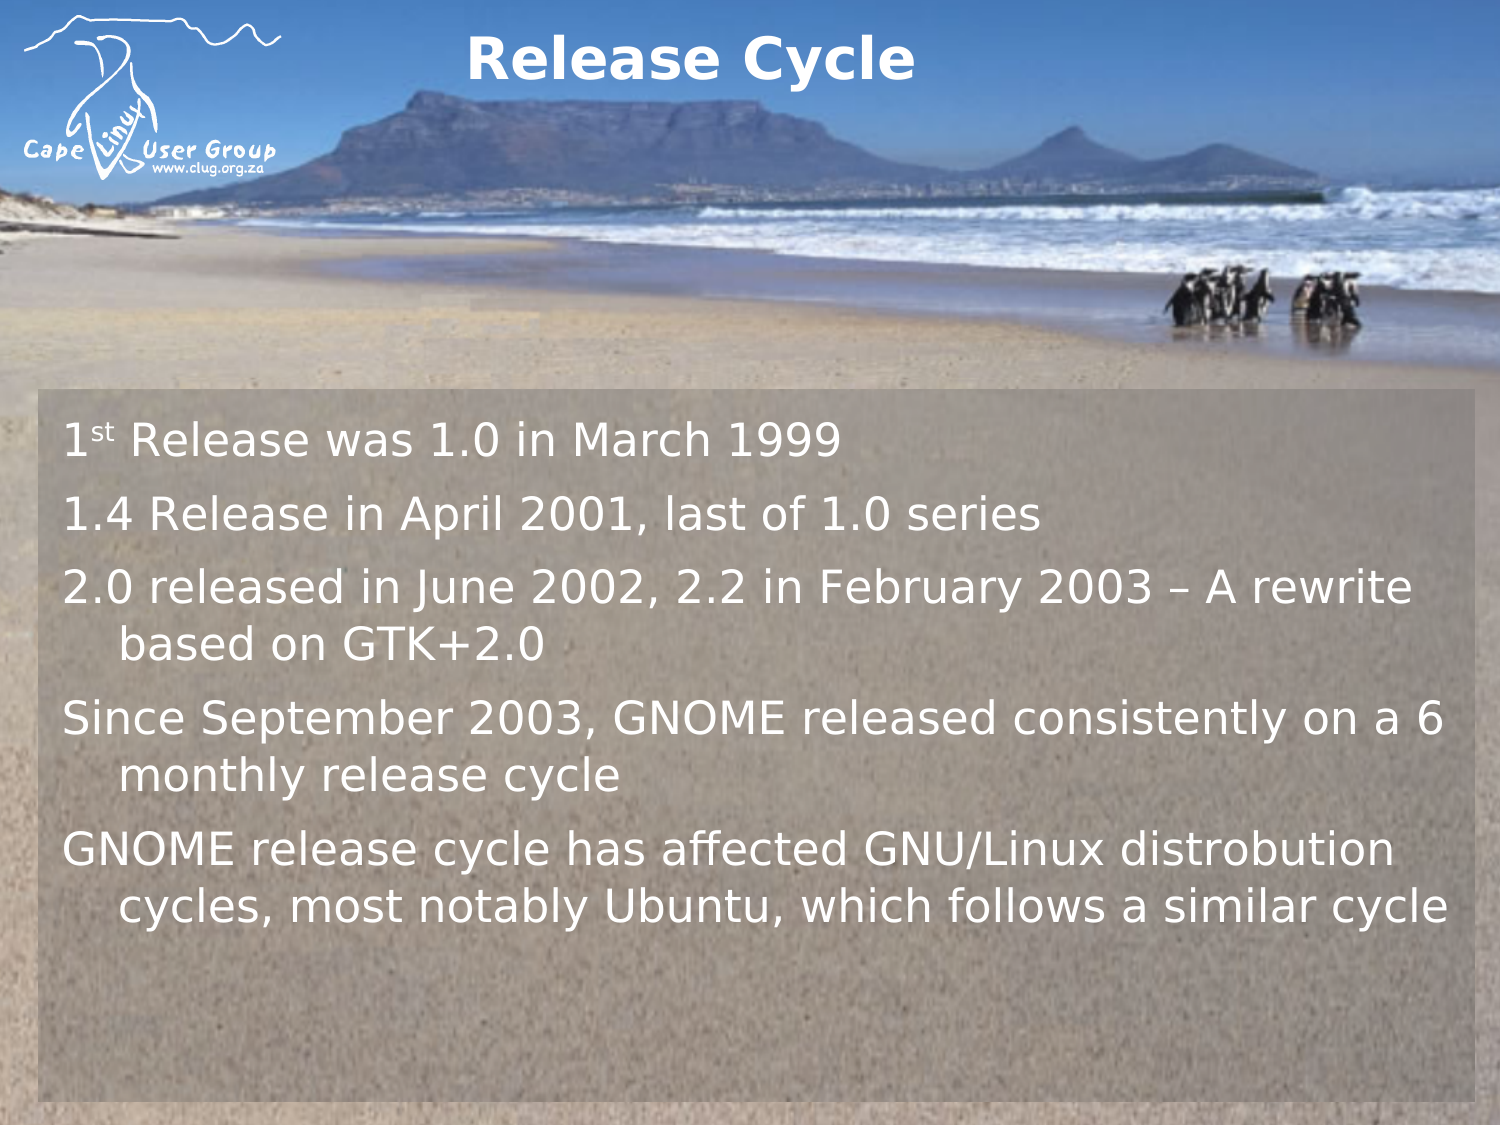

# Release Cycle
1st Release was 1.0 in March 1999
1.4 Release in April 2001, last of 1.0 series
2.0 released in June 2002, 2.2 in February 2003 – A rewrite based on GTK+2.0
Since September 2003, GNOME released consistently on a 6 monthly release cycle
GNOME release cycle has affected GNU/Linux distrobution cycles, most notably Ubuntu, which follows a similar cycle